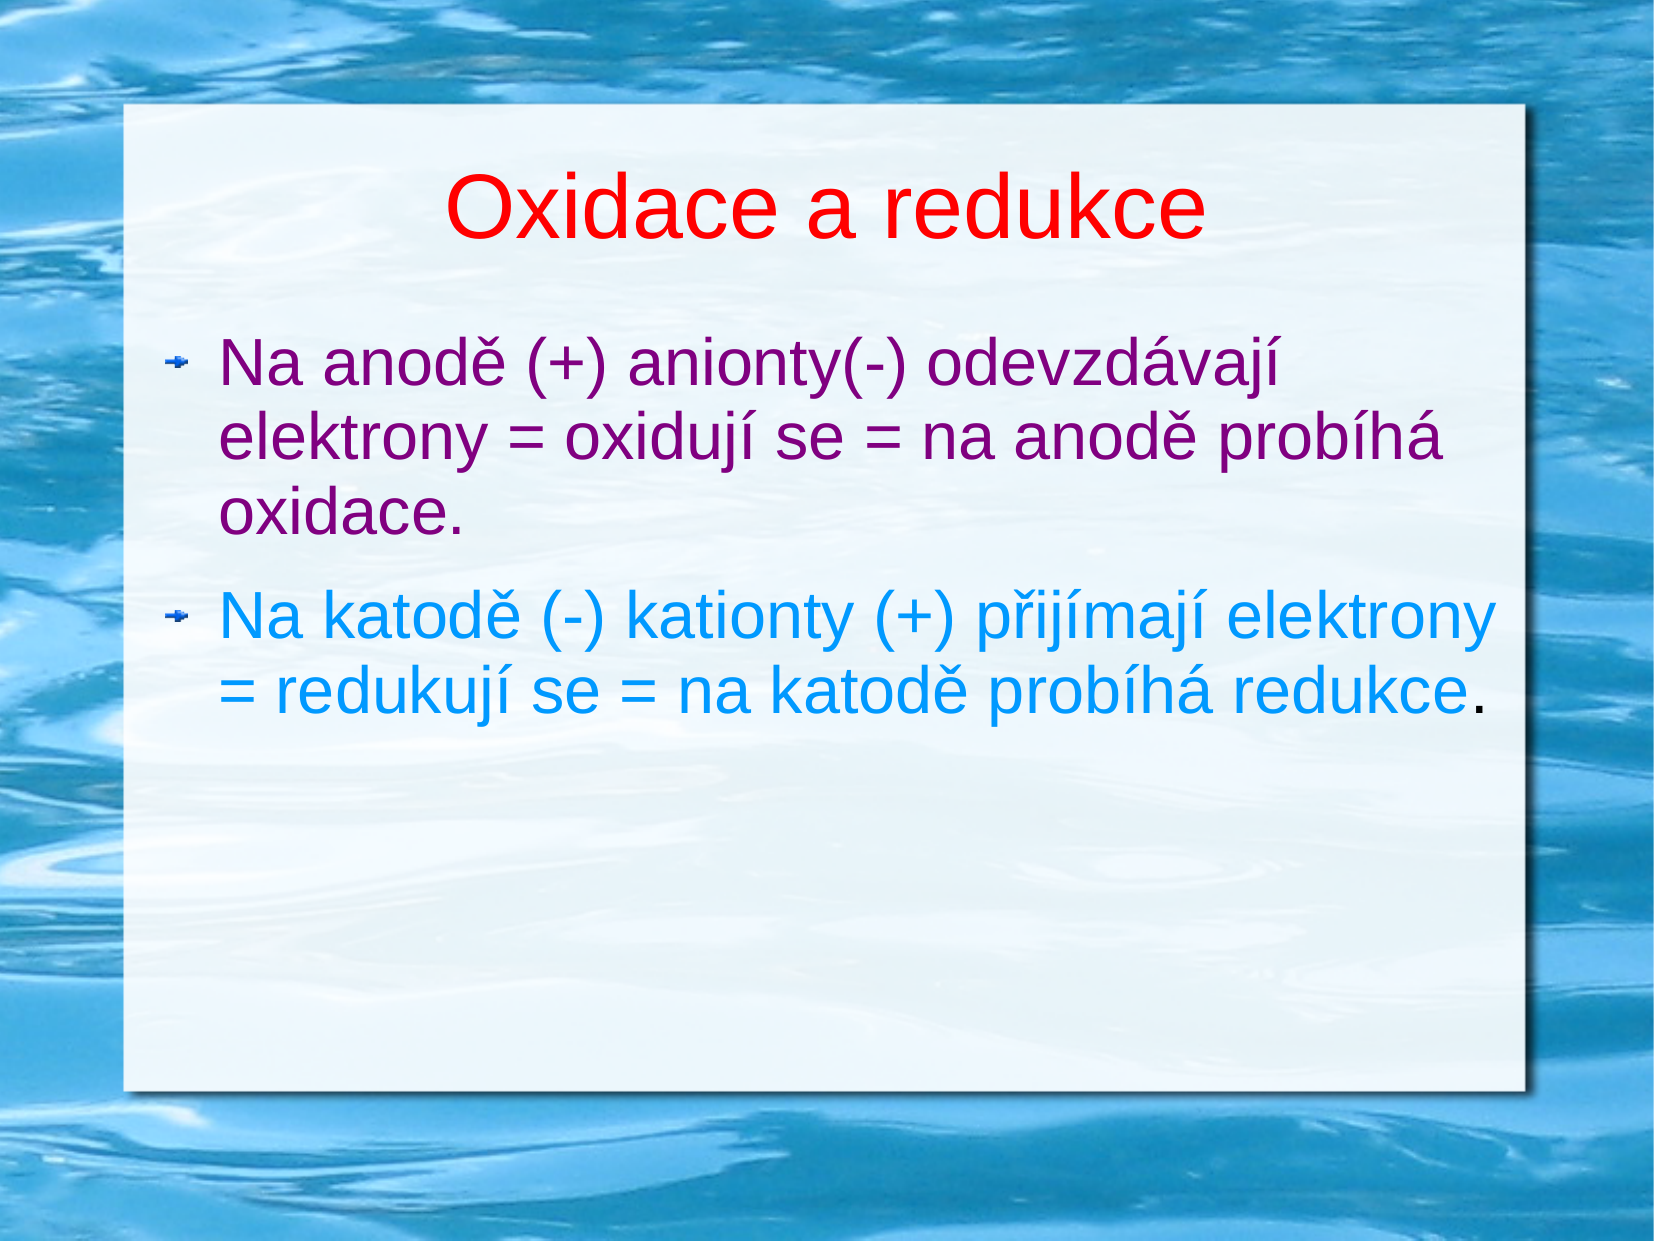

# Oxidace a redukce
Na anodě (+) anionty(-) odevzdávají elektrony = oxidují se = na anodě probíhá oxidace.
Na katodě (-) kationty (+) přijímají elektrony = redukují se = na katodě probíhá redukce.